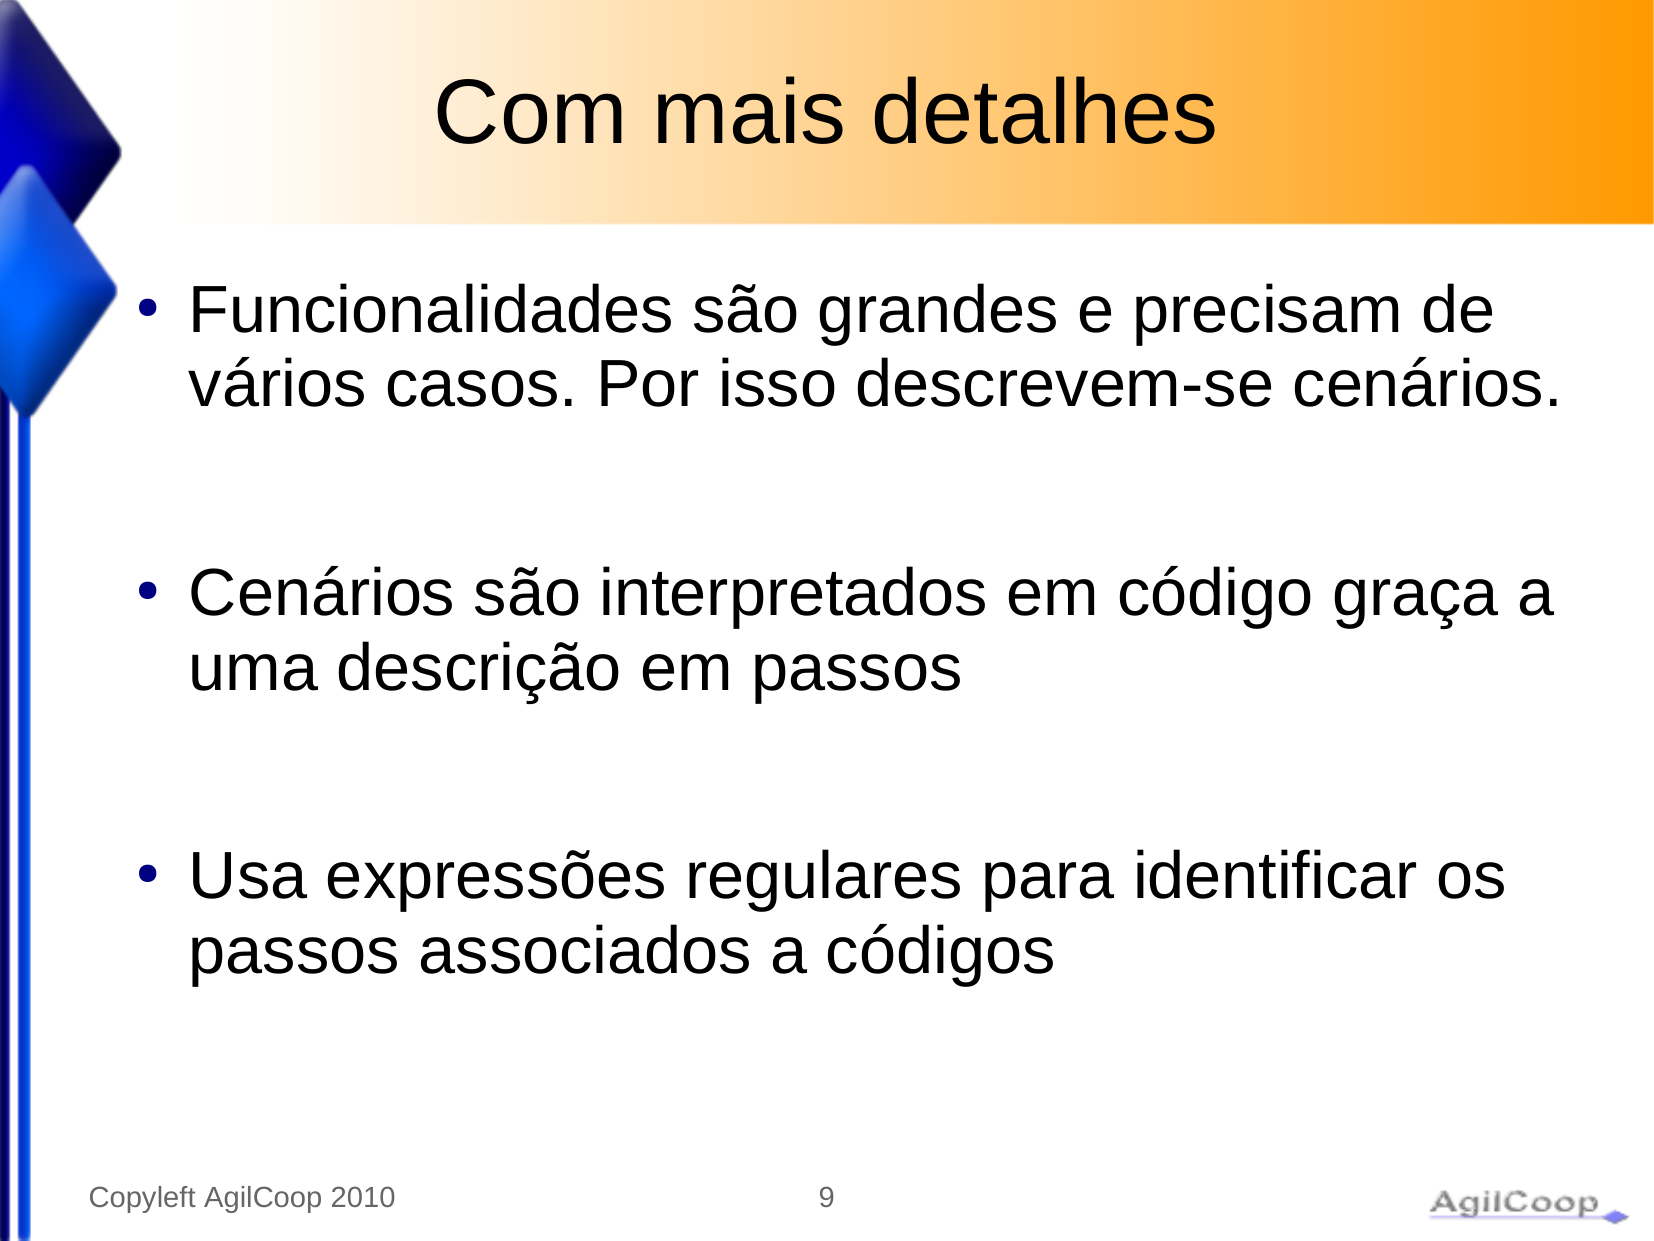

# Com mais detalhes
Funcionalidades são grandes e precisam de vários casos. Por isso descrevem-se cenários.
Cenários são interpretados em código graça a uma descrição em passos
Usa expressões regulares para identificar os passos associados a códigos
Copyleft AgilCoop 2010
9